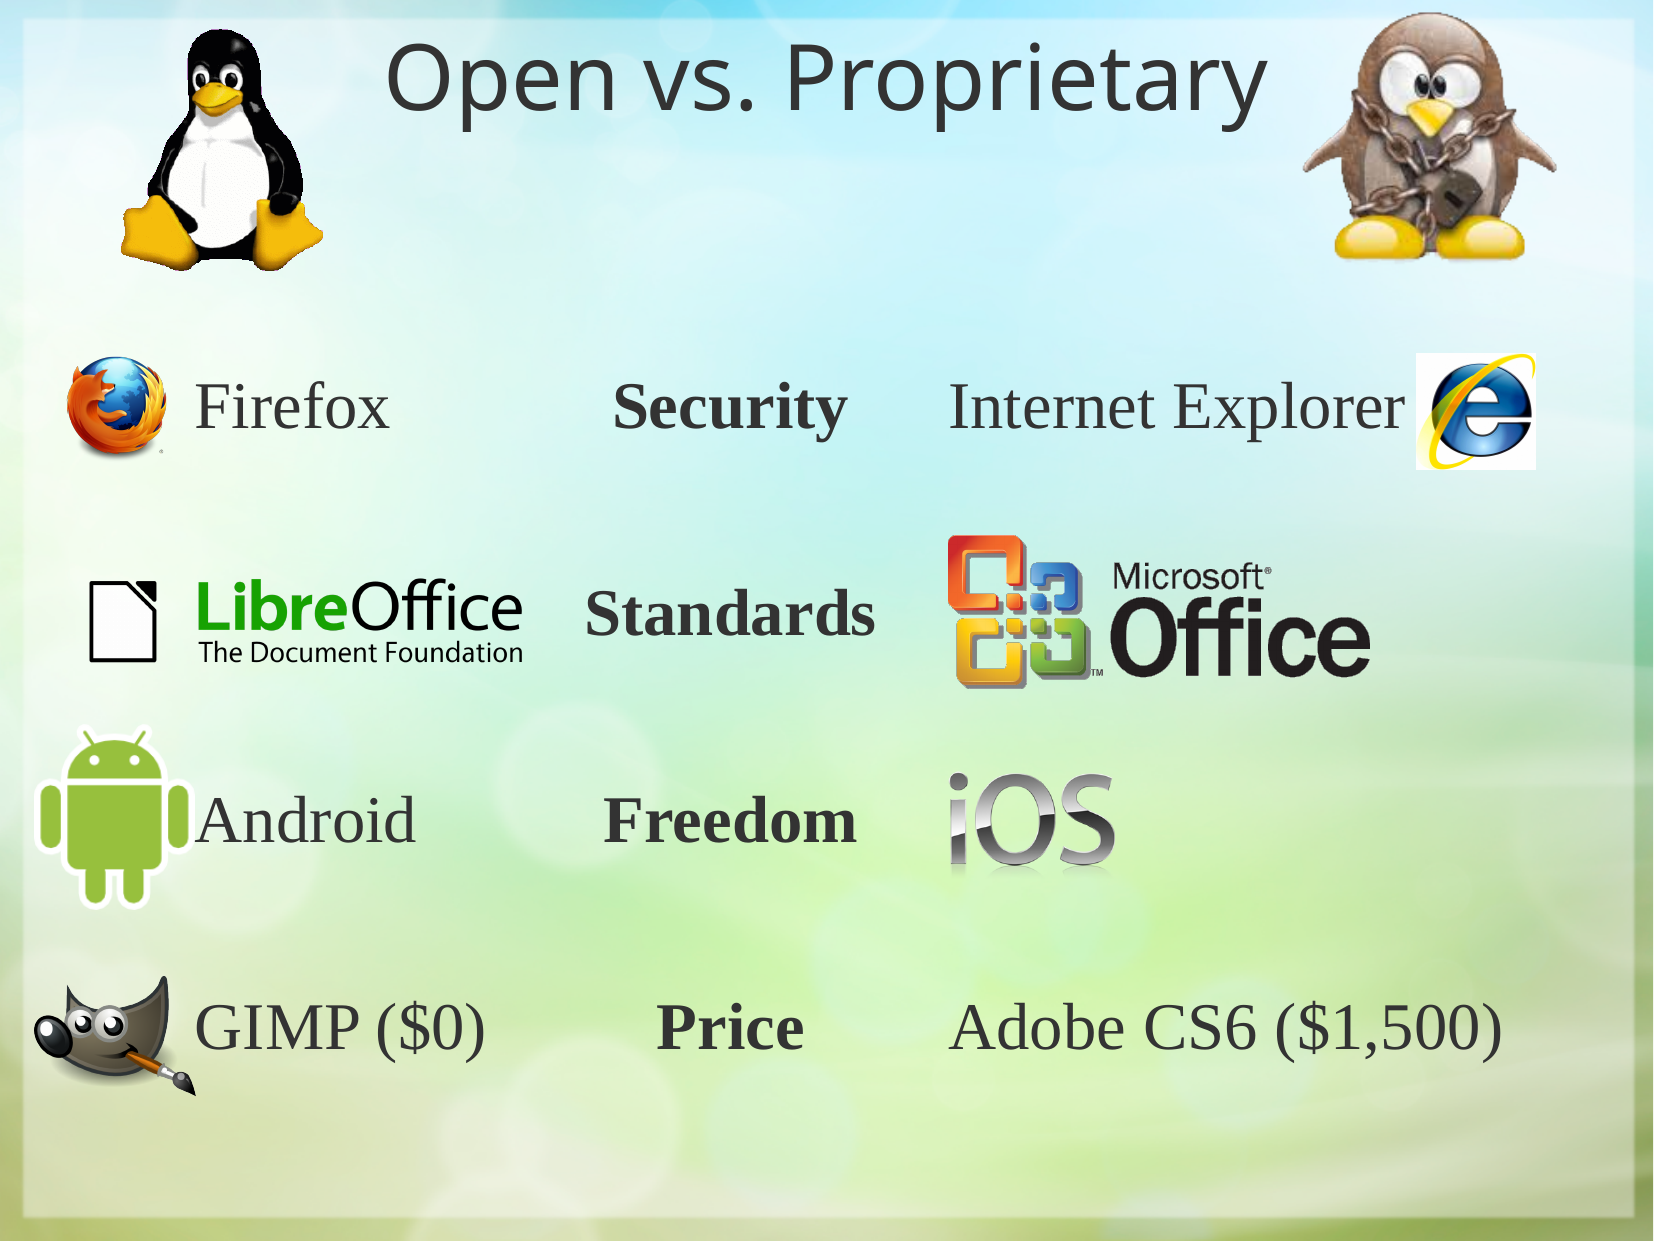

# Open vs. Proprietary
Firefox
Android
GIMP ($0)
Internet Explorer
Adobe CS6 ($1,500)
Security
Standards
Freedom
Price